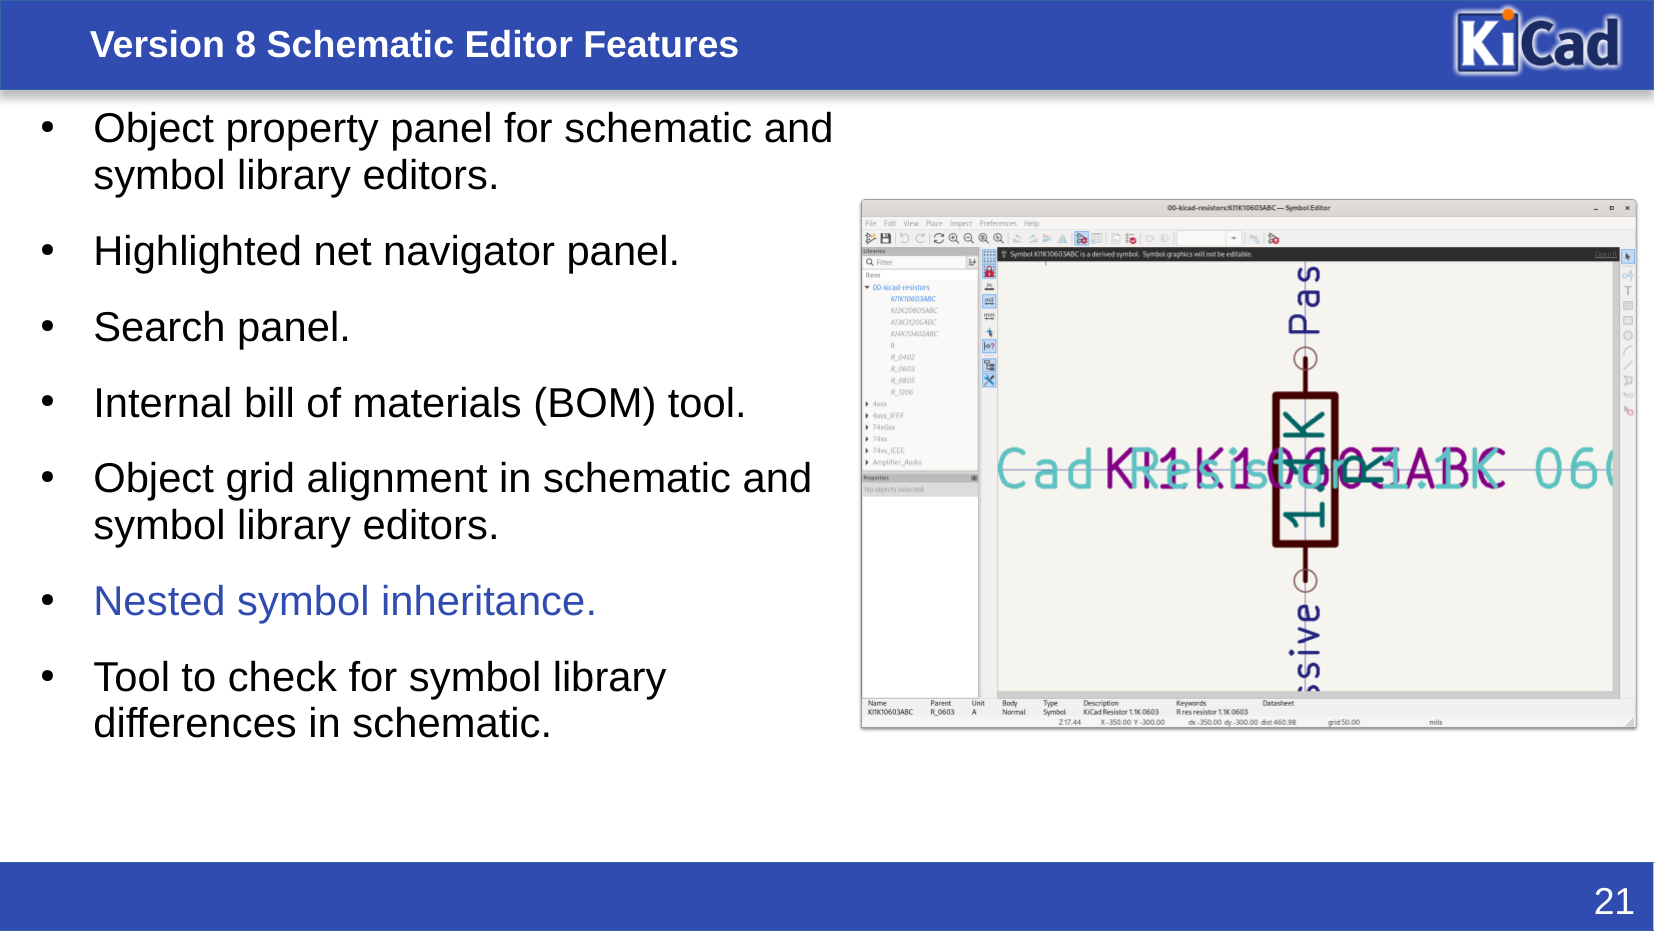

Version 8 Schematic Editor Features
# Object property panel for schematic and symbol library editors.
Highlighted net navigator panel.
Search panel.
Internal bill of materials (BOM) tool.
Object grid alignment in schematic and symbol library editors.
Nested symbol inheritance.
Tool to check for symbol library differences in schematic.